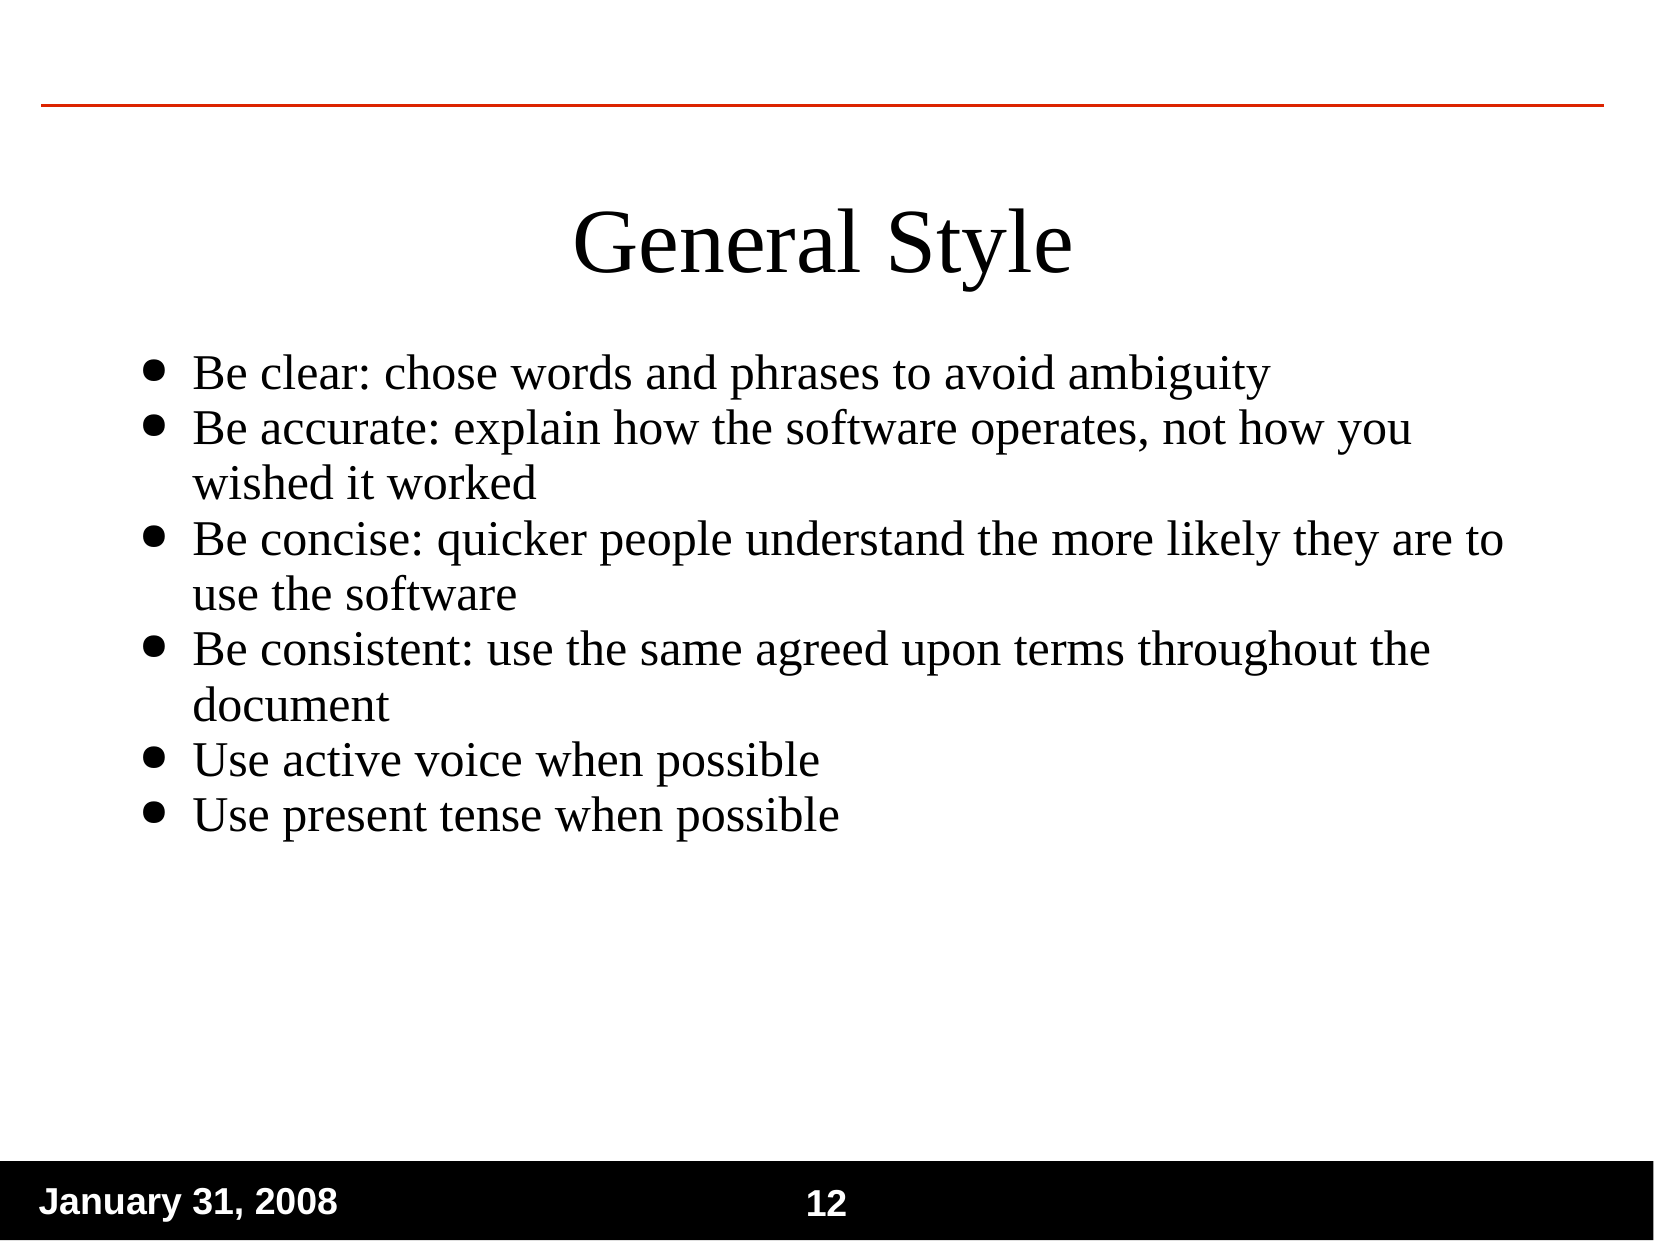

# General Style
Be clear: chose words and phrases to avoid ambiguity
Be accurate: explain how the software operates, not how you wished it worked
Be concise: quicker people understand the more likely they are to use the software
Be consistent: use the same agreed upon terms throughout the document
Use active voice when possible
Use present tense when possible